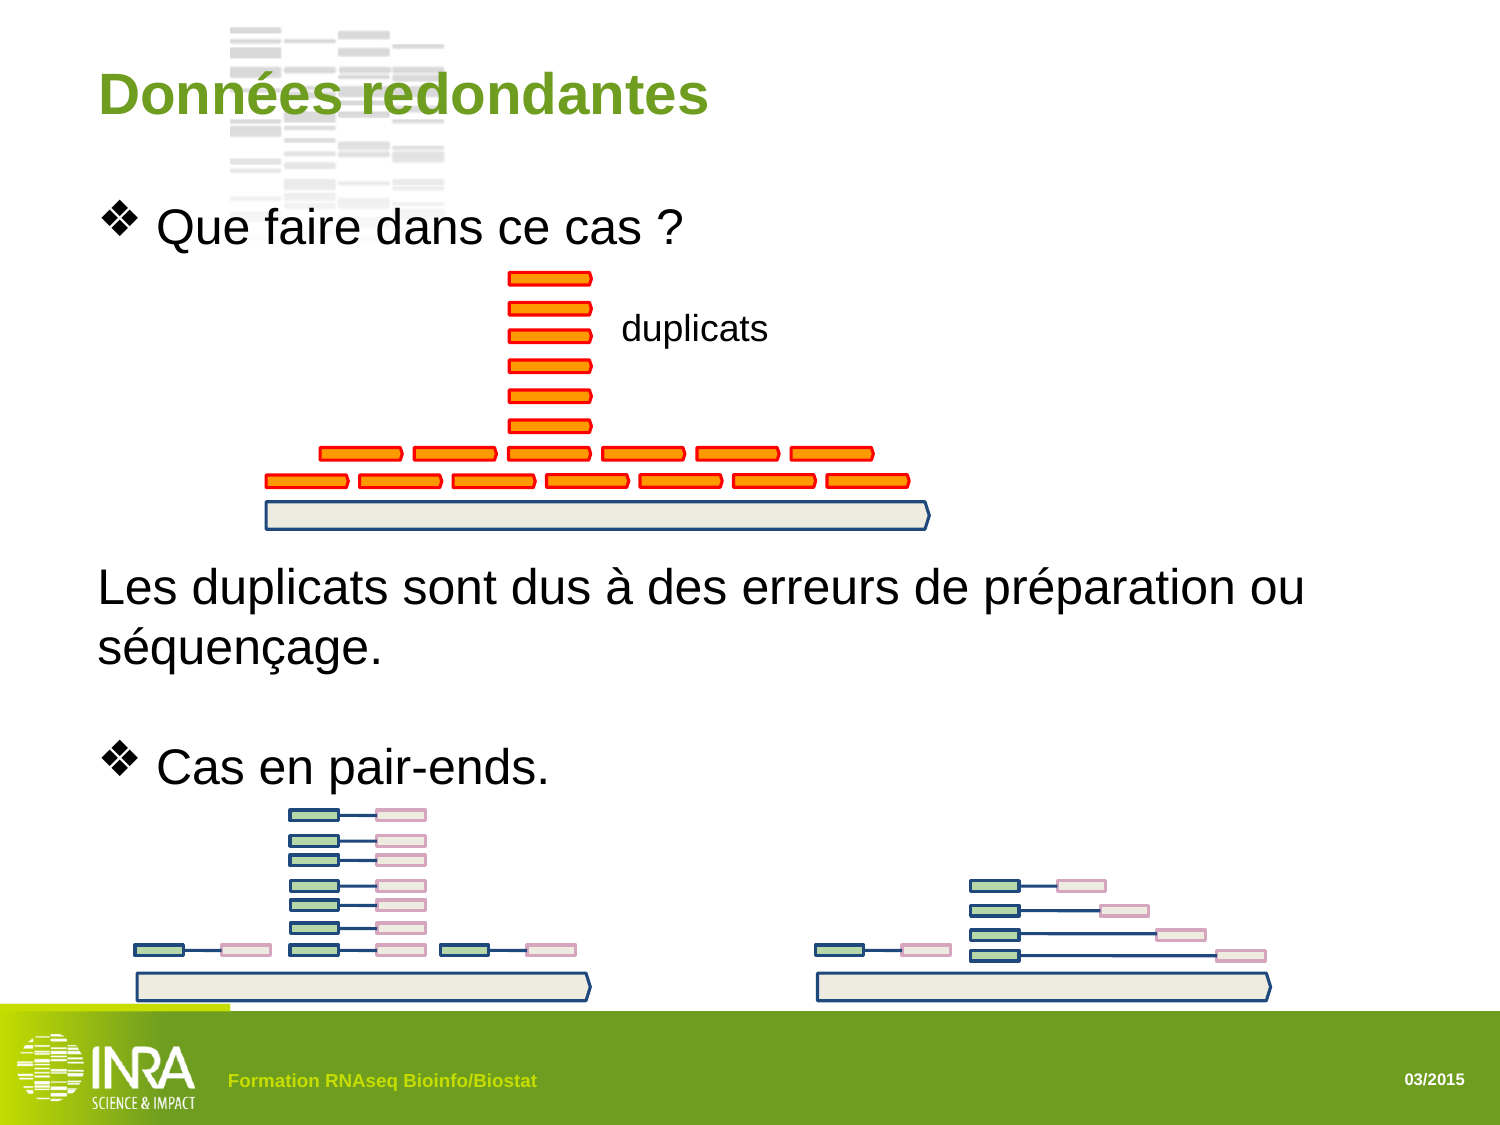

Données redondantes
 Que faire dans ce cas ?
Les duplicats sont dus à des erreurs de préparation ou séquençage.
 Cas en pair-ends.
duplicats